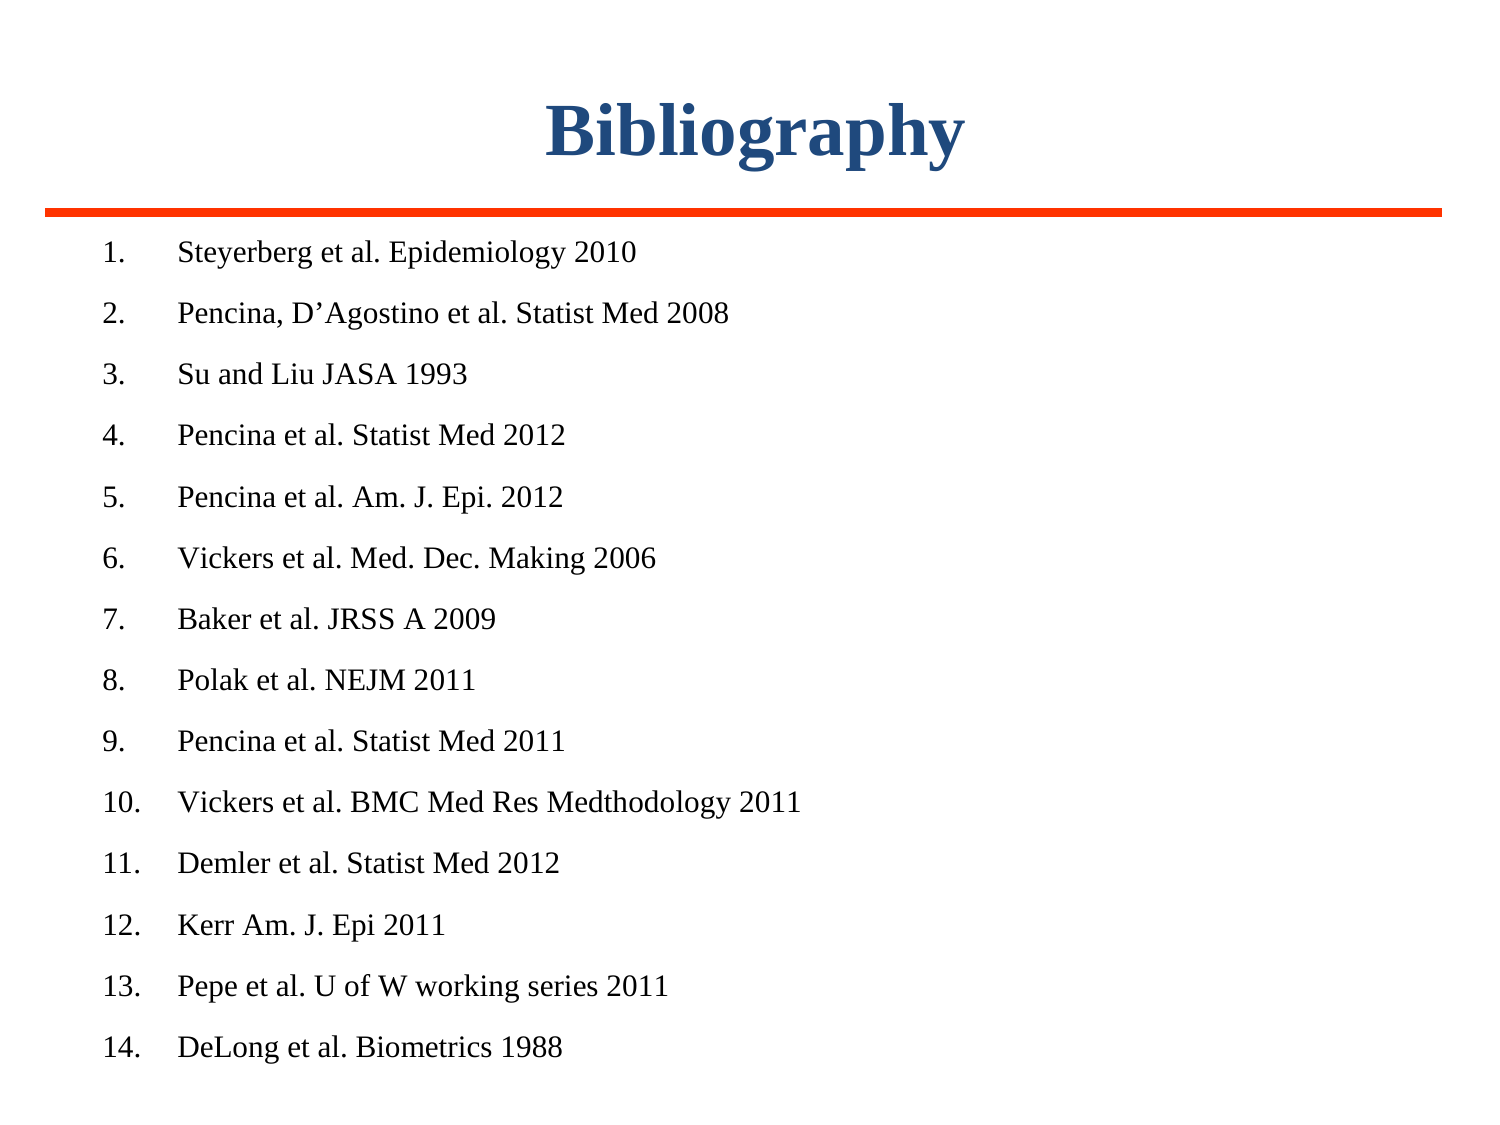

Bibliography
Steyerberg et al. Epidemiology 2010
Pencina, D’Agostino et al. Statist Med 2008
Su and Liu JASA 1993
Pencina et al. Statist Med 2012
Pencina et al. Am. J. Epi. 2012
Vickers et al. Med. Dec. Making 2006
Baker et al. JRSS A 2009
Polak et al. NEJM 2011
Pencina et al. Statist Med 2011
Vickers et al. BMC Med Res Medthodology 2011
Demler et al. Statist Med 2012
Kerr Am. J. Epi 2011
Pepe et al. U of W working series 2011
DeLong et al. Biometrics 1988